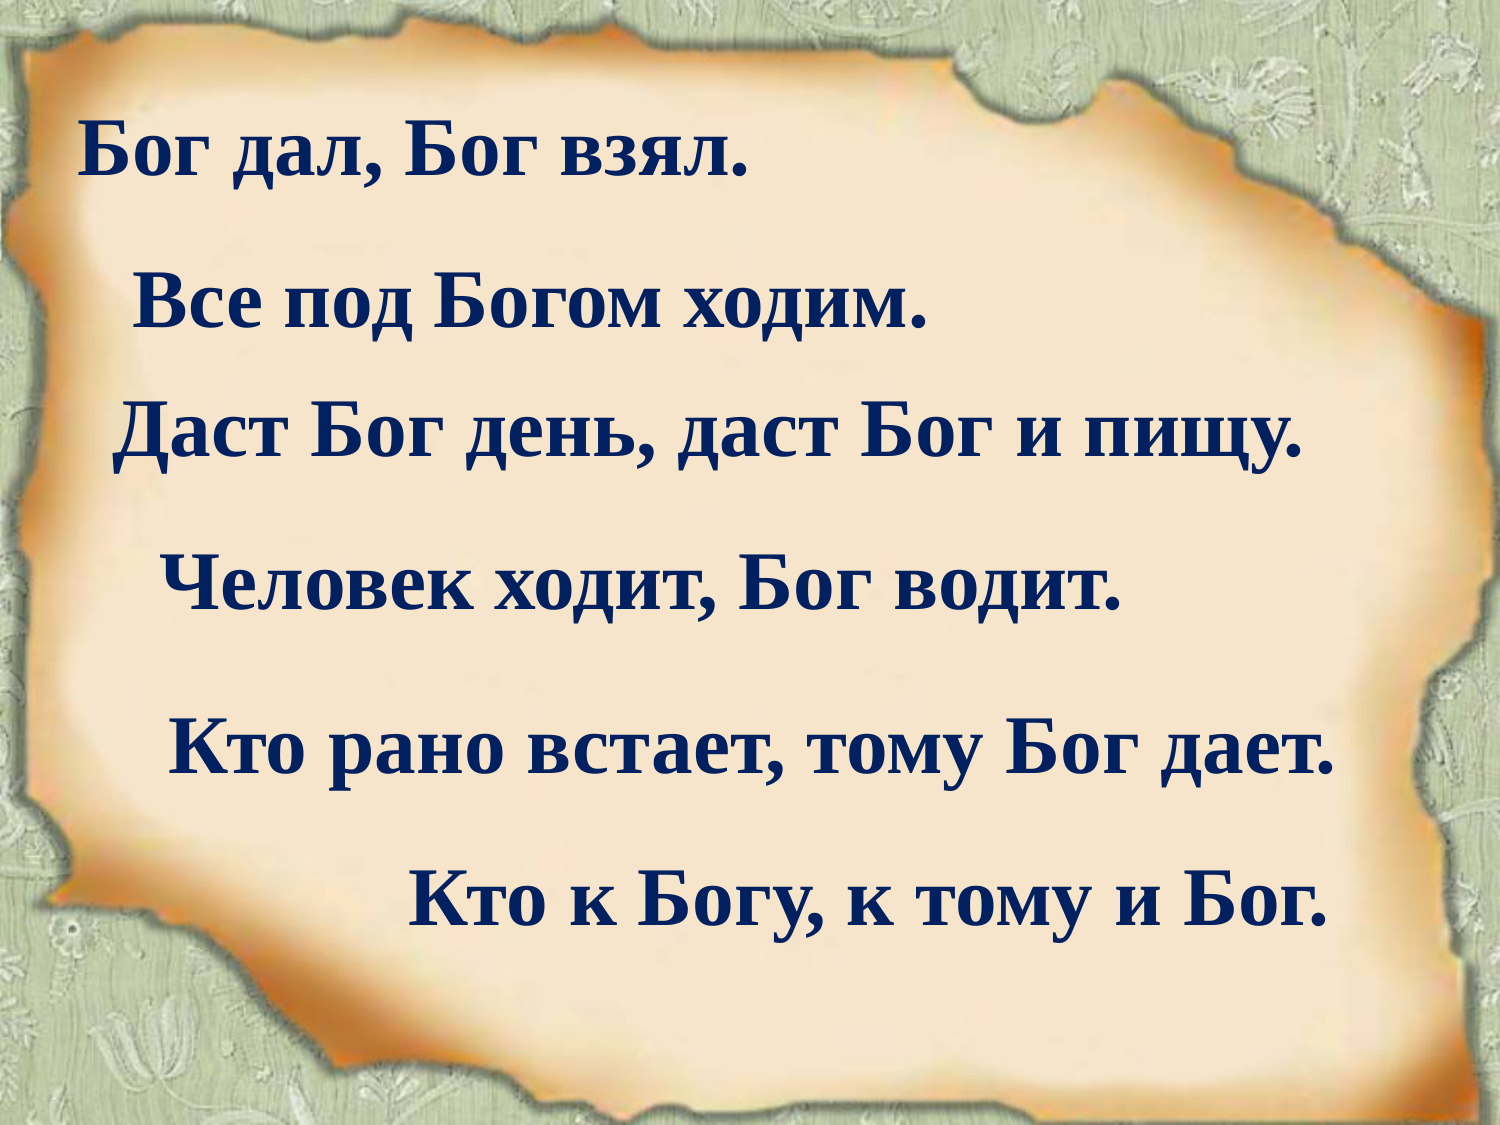

Бог дал, Бог взял.
Все под Богом ходим.
Даст Бог день, даст Бог и пищу.
Человек ходит, Бог водит.
Кто рано встает, тому Бог дает.
Кто к Богу, к тому и Бог.